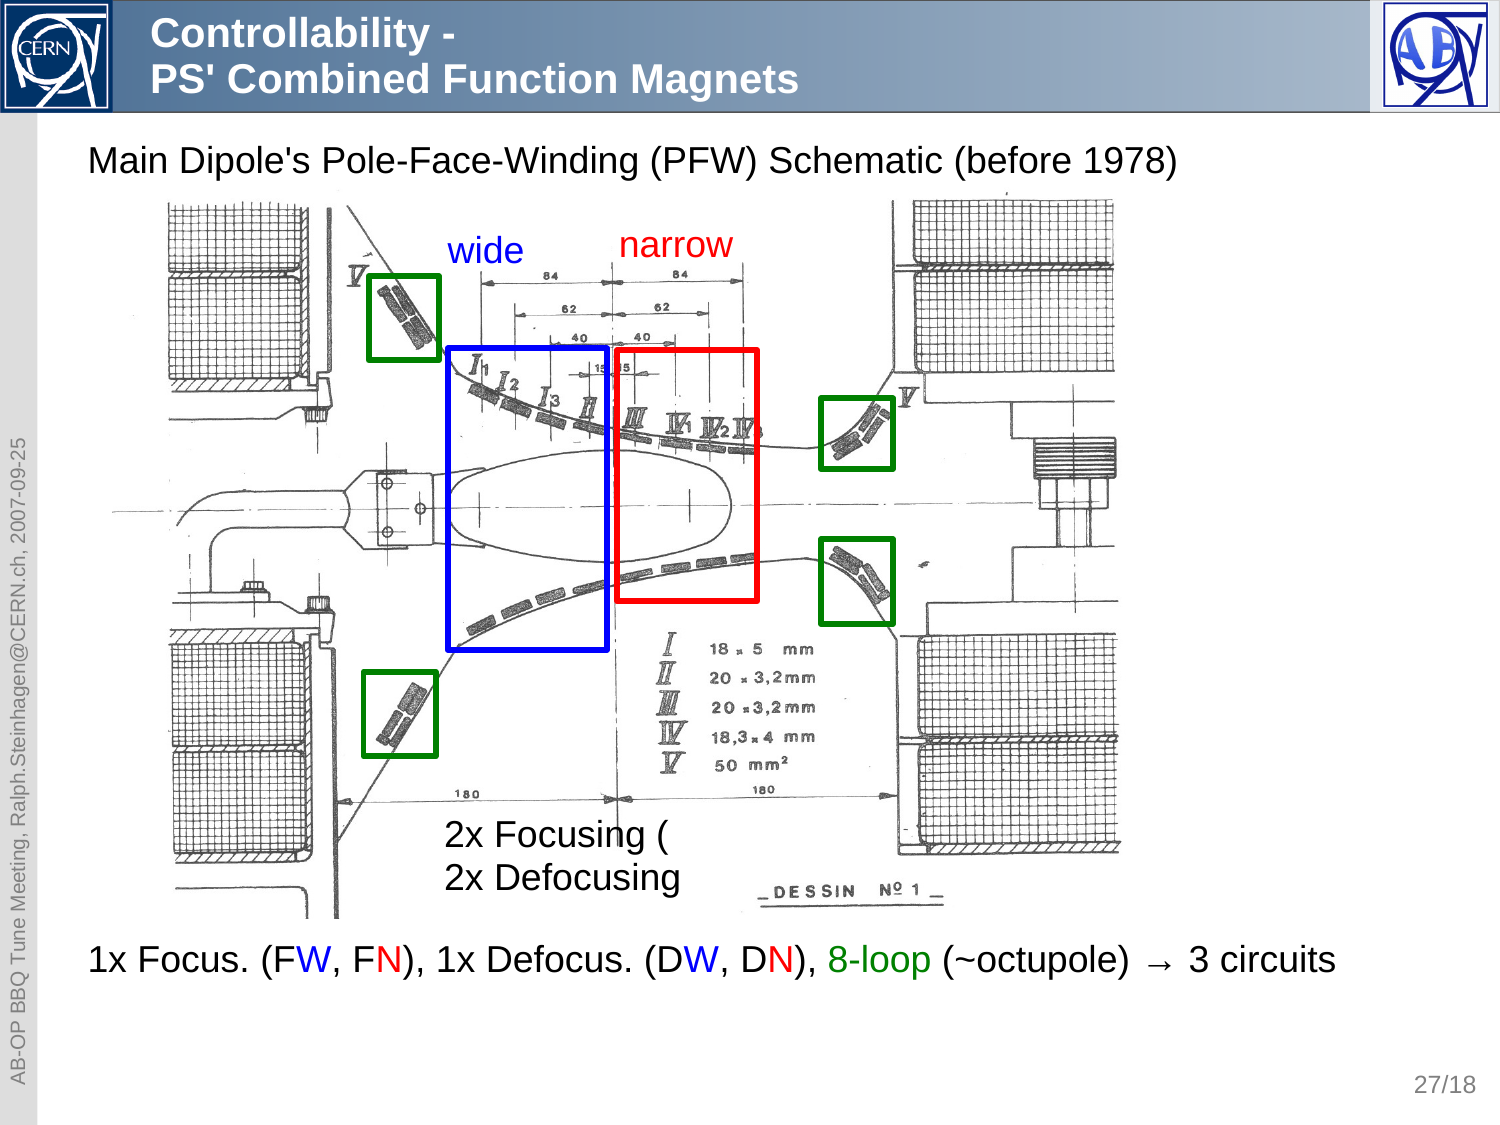

# Controllability - PS' Combined Function Magnets
Main Dipole's Pole-Face-Winding (PFW) Schematic (before 1978)
1x Focus. (FW, FN), 1x Defocus. (DW, DN), 8-loop (~octupole) → 3 circuits
narrow
wide
2x Focusing (
2x Defocusing